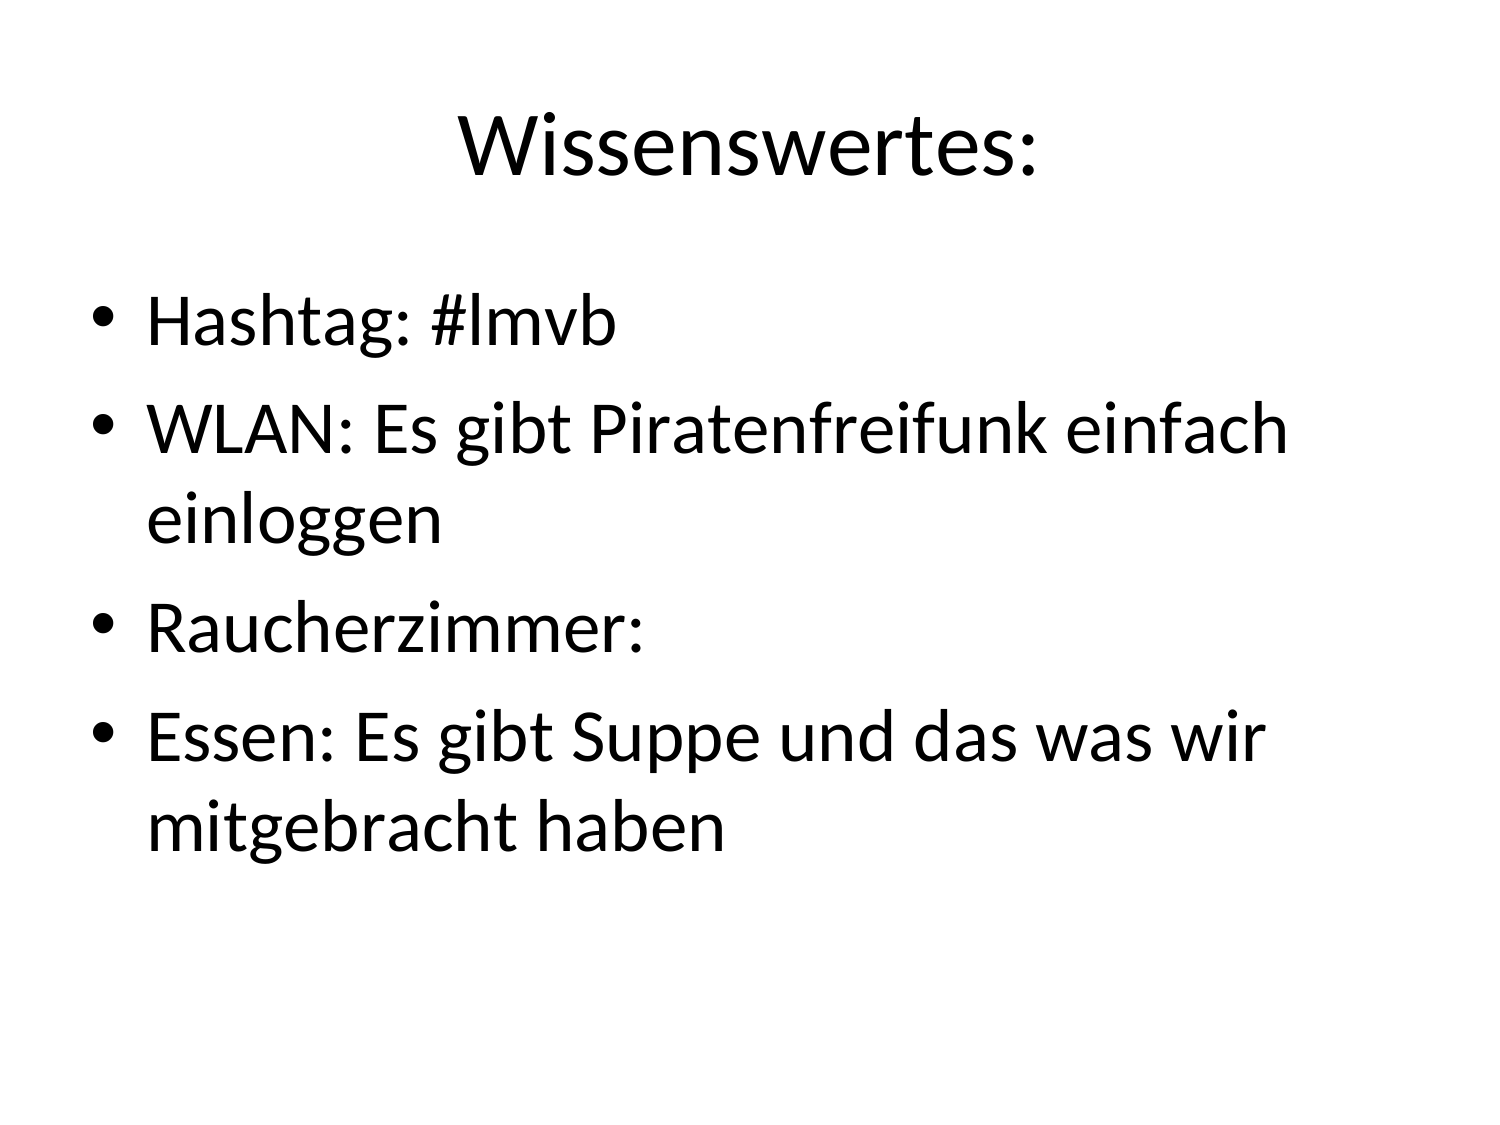

Wissenswertes:
Hashtag: #lmvb
WLAN: Es gibt Piratenfreifunk einfach einloggen
Raucherzimmer:
Essen: Es gibt Suppe und das was wir mitgebracht haben